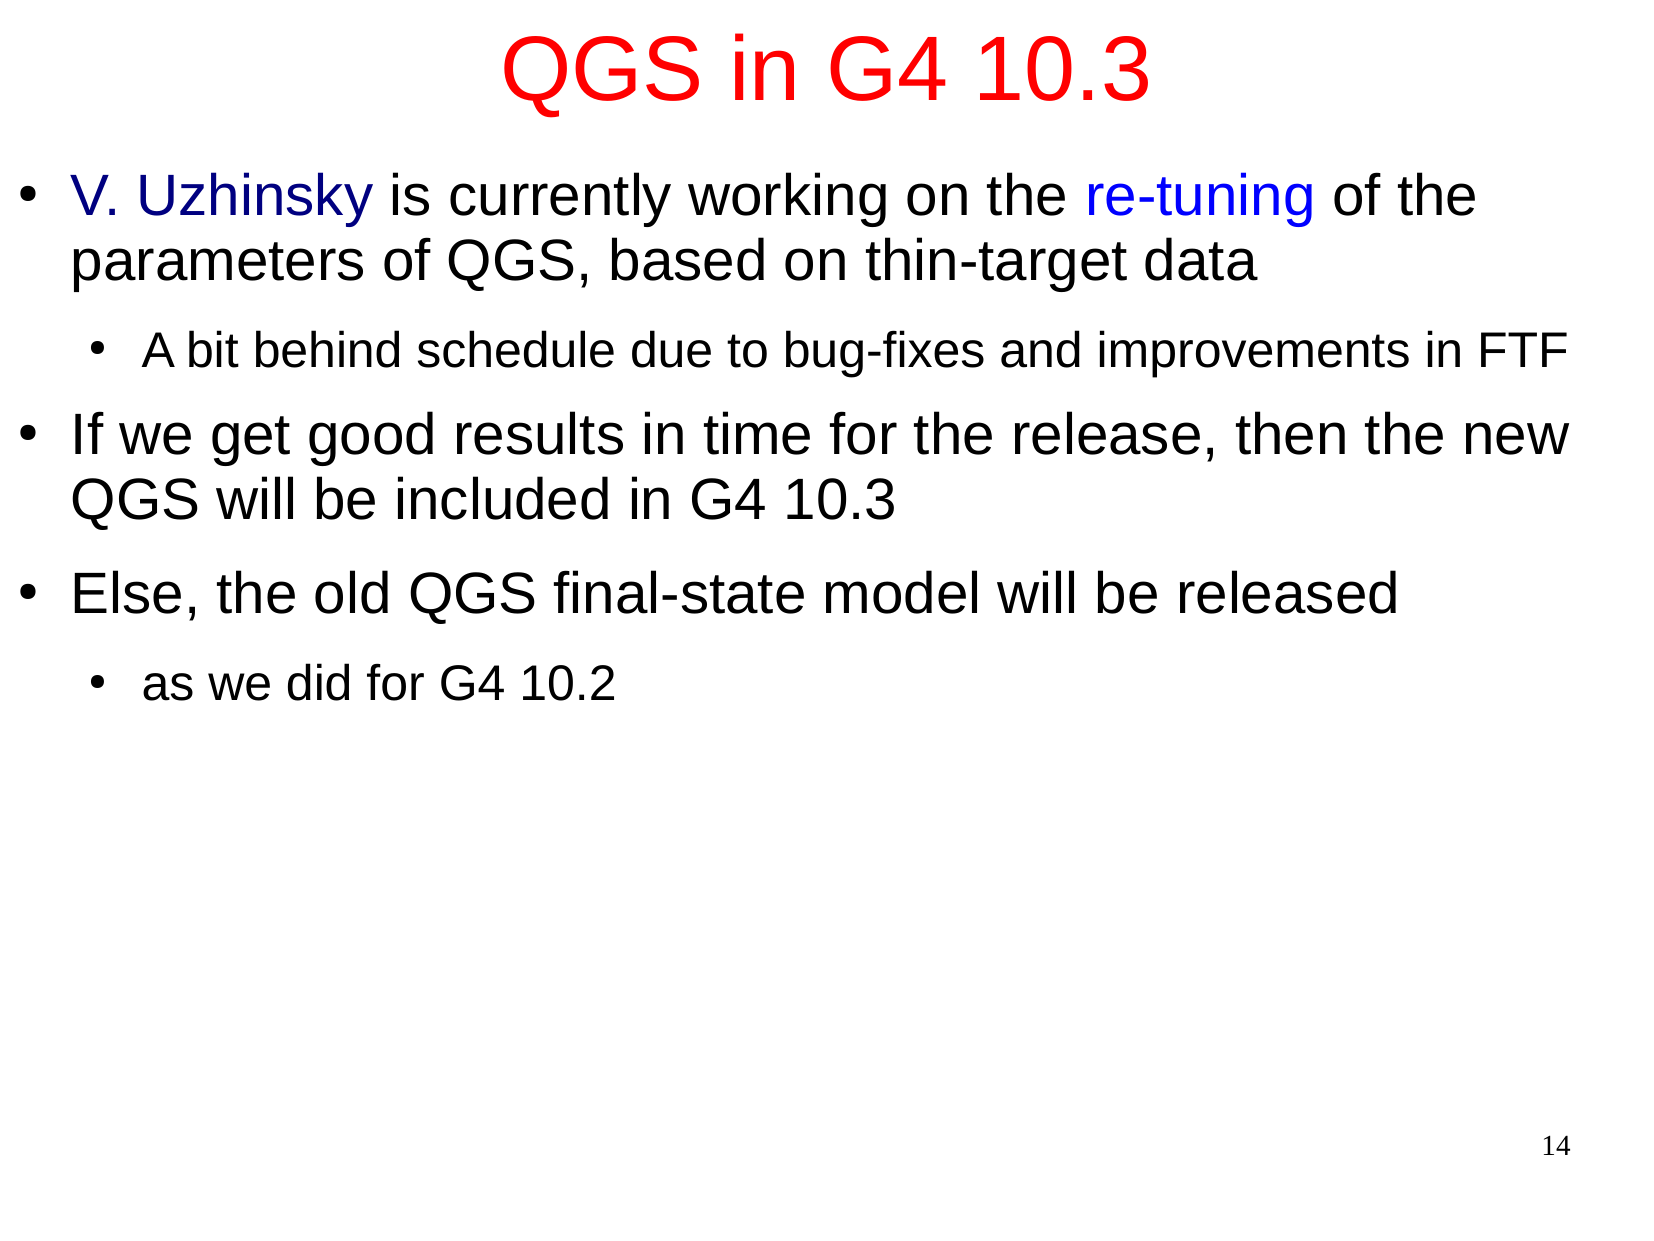

# QGS in G4 10.3
V. Uzhinsky is currently working on the re-tuning of the parameters of QGS, based on thin-target data
A bit behind schedule due to bug-fixes and improvements in FTF
If we get good results in time for the release, then the new QGS will be included in G4 10.3
Else, the old QGS final-state model will be released
as we did for G4 10.2
14